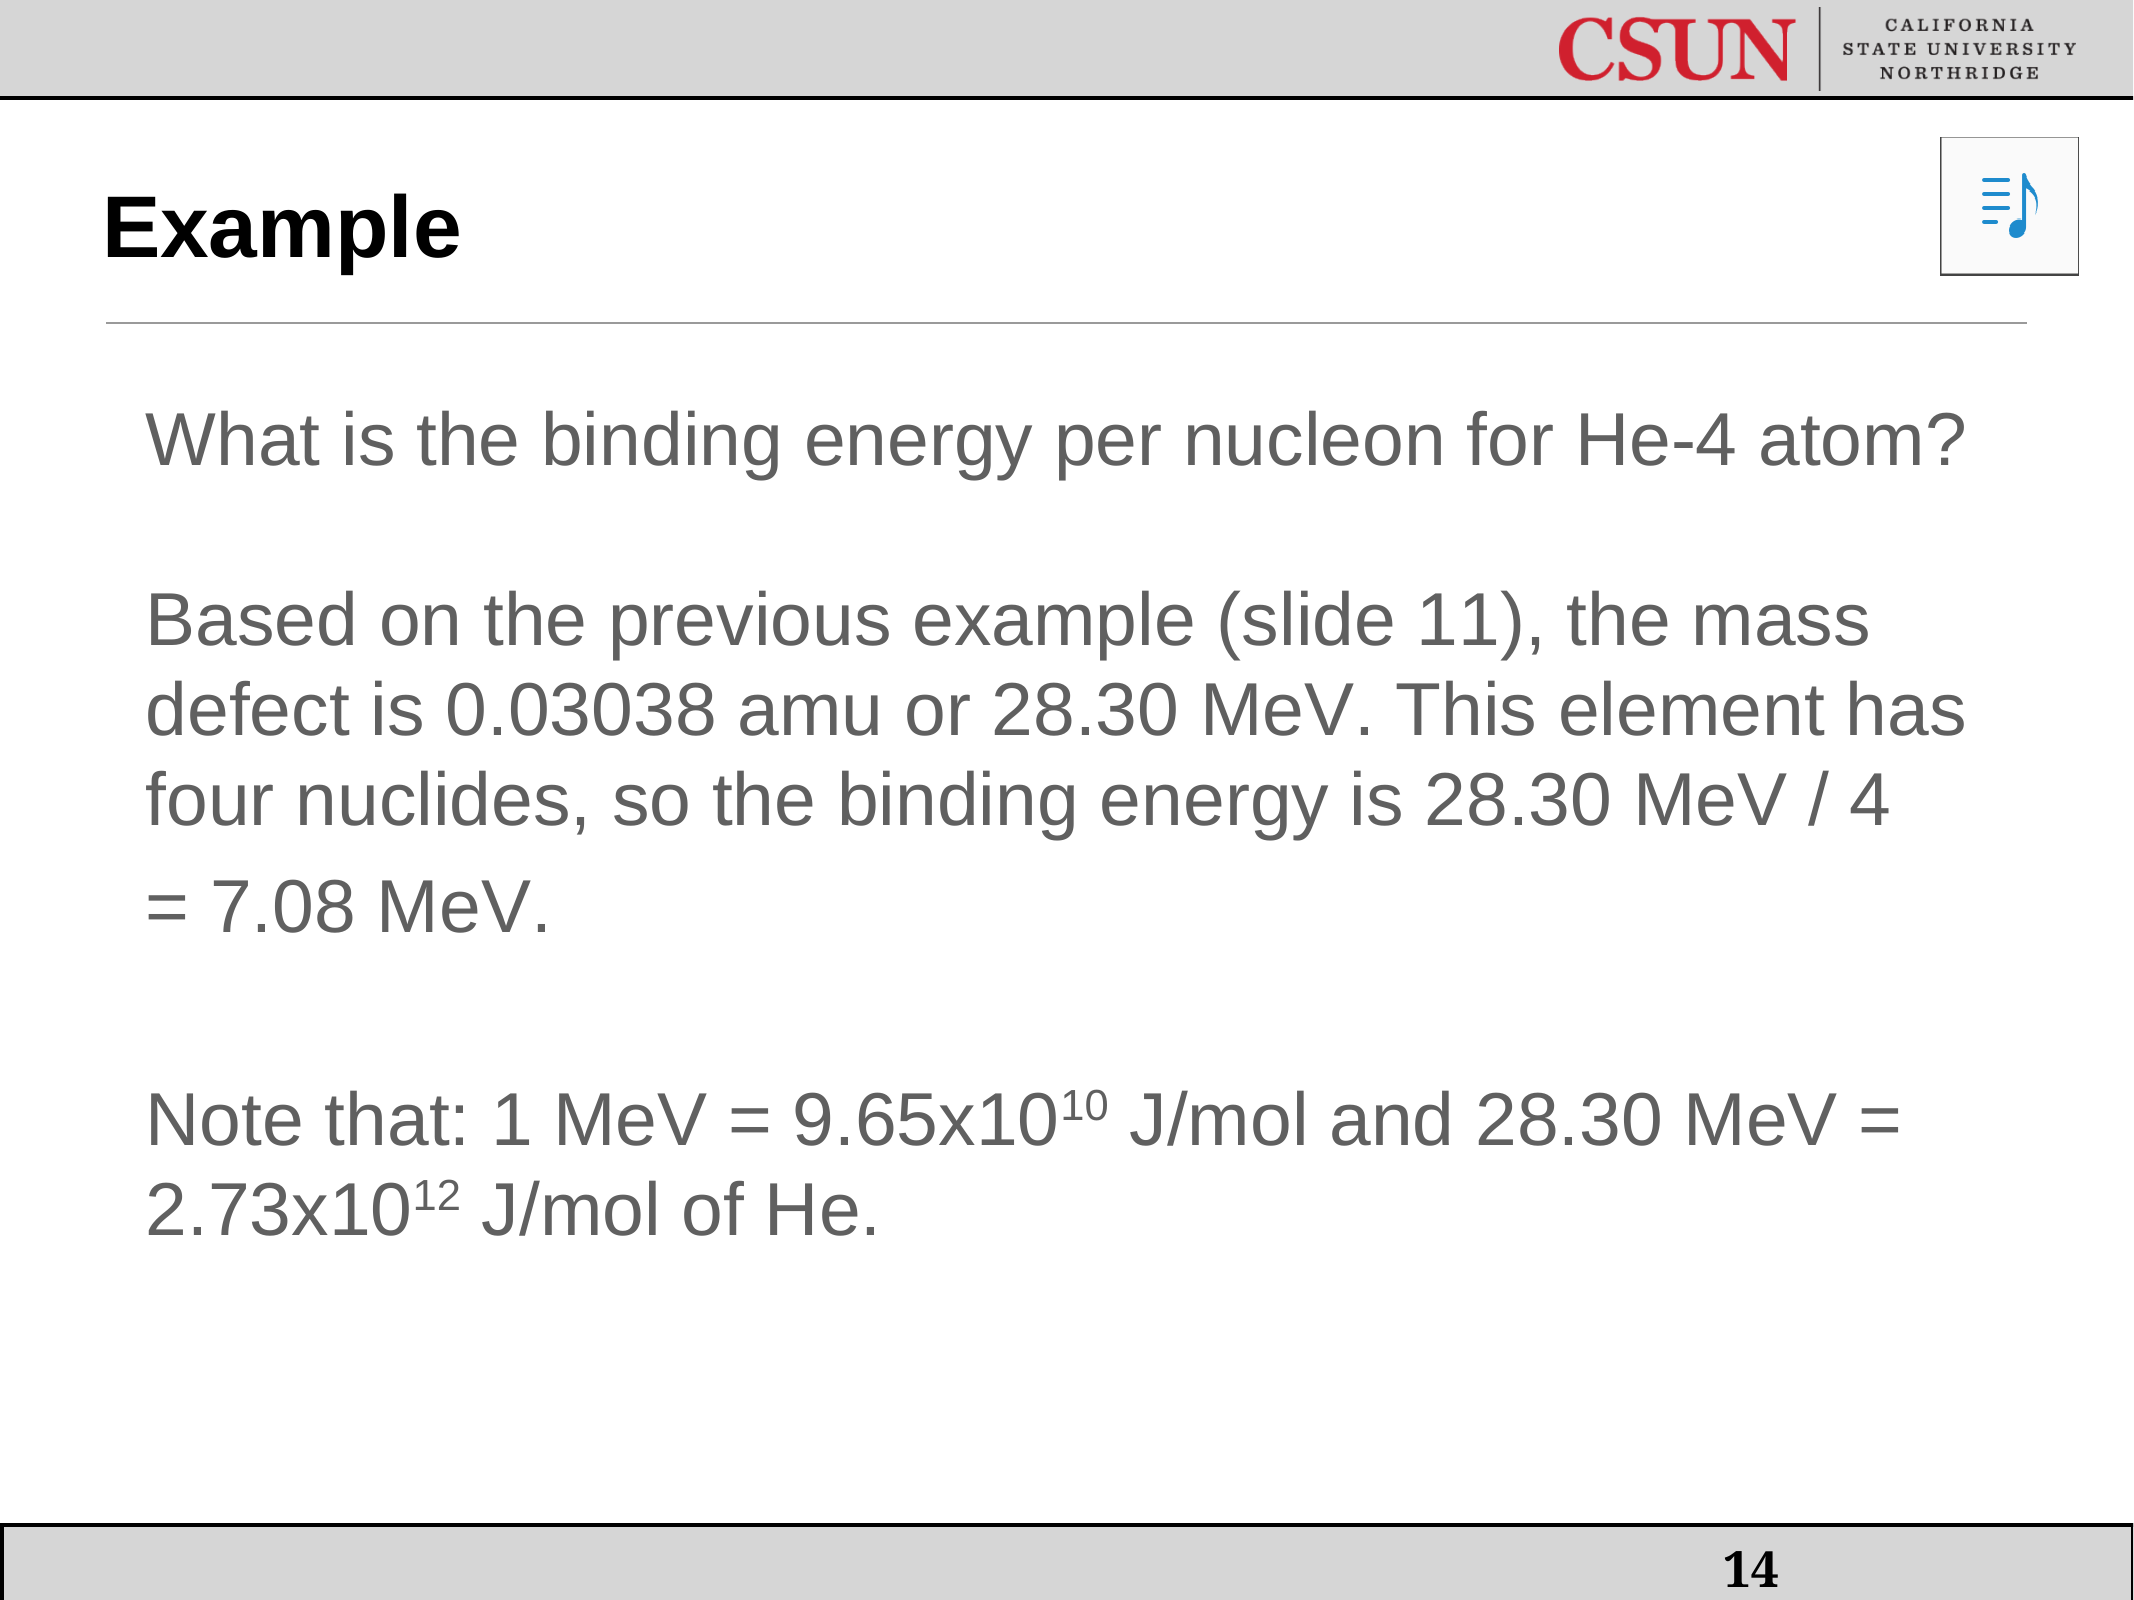

# Example
What is the binding energy per nucleon for He-4 atom?
Based on the previous example (slide 11), the mass defect is 0.03038 amu or 28.30 MeV. This element has four nuclides, so the binding energy is 28.30 MeV / 4
= 7.08 MeV.
Note that: 1 MeV = 9.65x1010 J/mol and 28.30 MeV = 2.73x1012 J/mol of He.
14